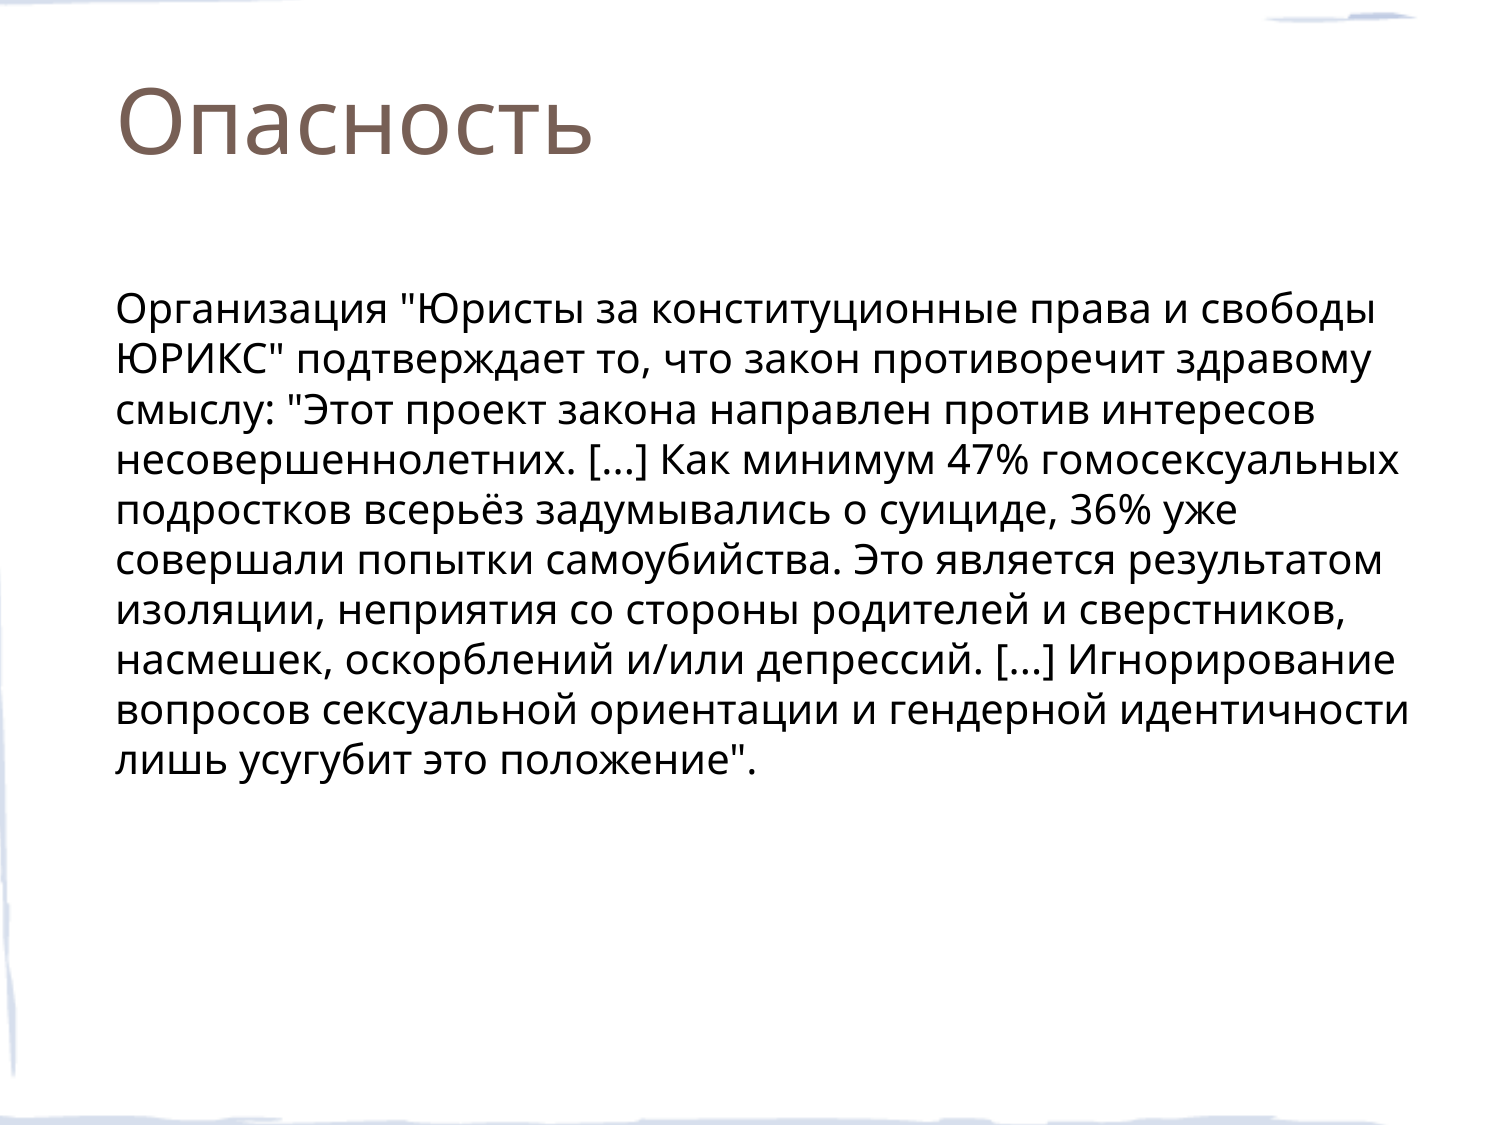

# Опасность
Организация "Юристы за конституционные права и свободы ЮРИКС" подтверждает то, что закон противоречит здравому смыслу: "Этот проект закона направлен против интересов несовершеннолетних. [...] Как минимум 47% гомосексуальных подростков всерьёз задумывались о суициде, 36% уже совершали попытки самоубийства. Это является результатом изоляции, неприятия со стороны родителей и сверстников, насмешек, оскорблений и/или депрессий. [...] Игнорирование вопросов сексуальной ориентации и гендерной идентичности лишь усугубит это положение".